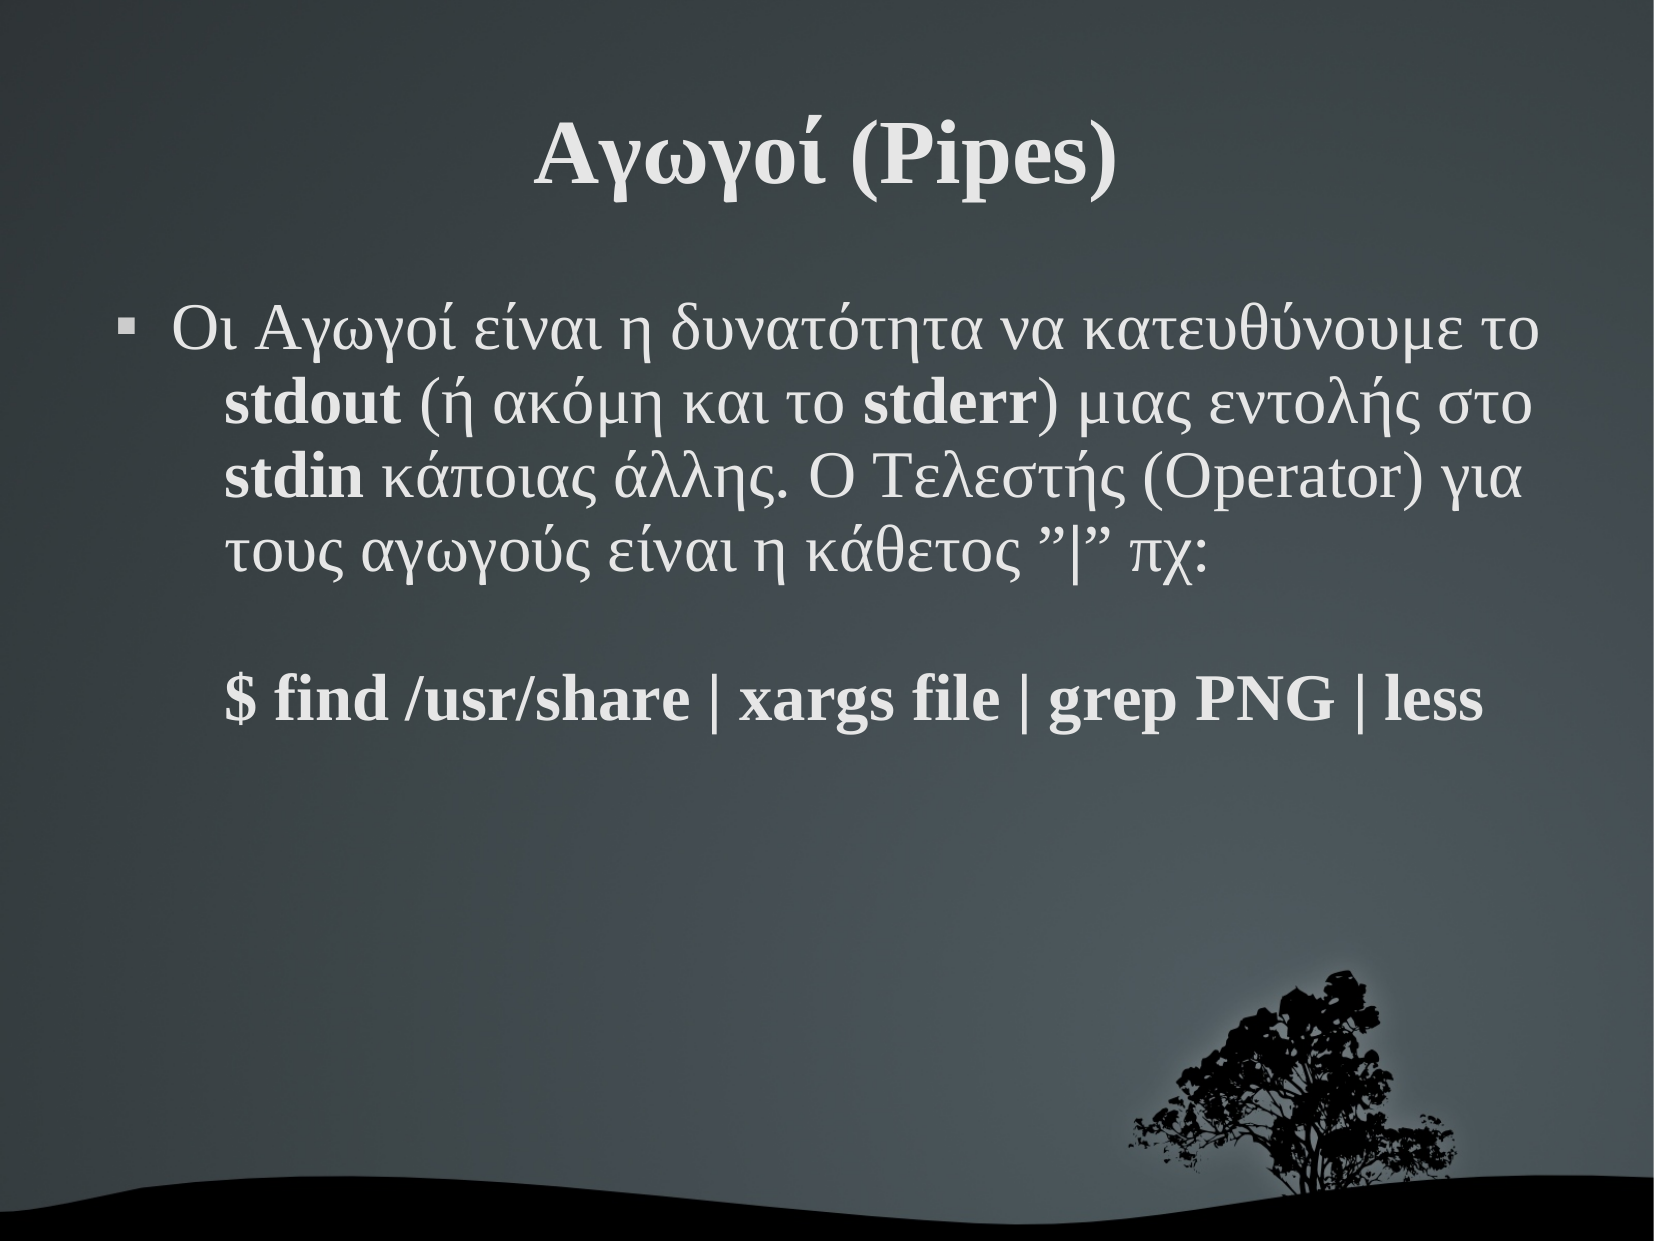

# Αγωγοί (Pipes)
Οι Αγωγοί είναι η δυνατότητα να κατευθύνουμε το stdout (ή ακόμη και το stderr) μιας εντολής στο stdin κάποιας άλλης. Ο Τελεστής (Οperator) για τους αγωγούς είναι η κάθετος ”|” πχ:
$ find /usr/share | xargs file | grep PNG | less